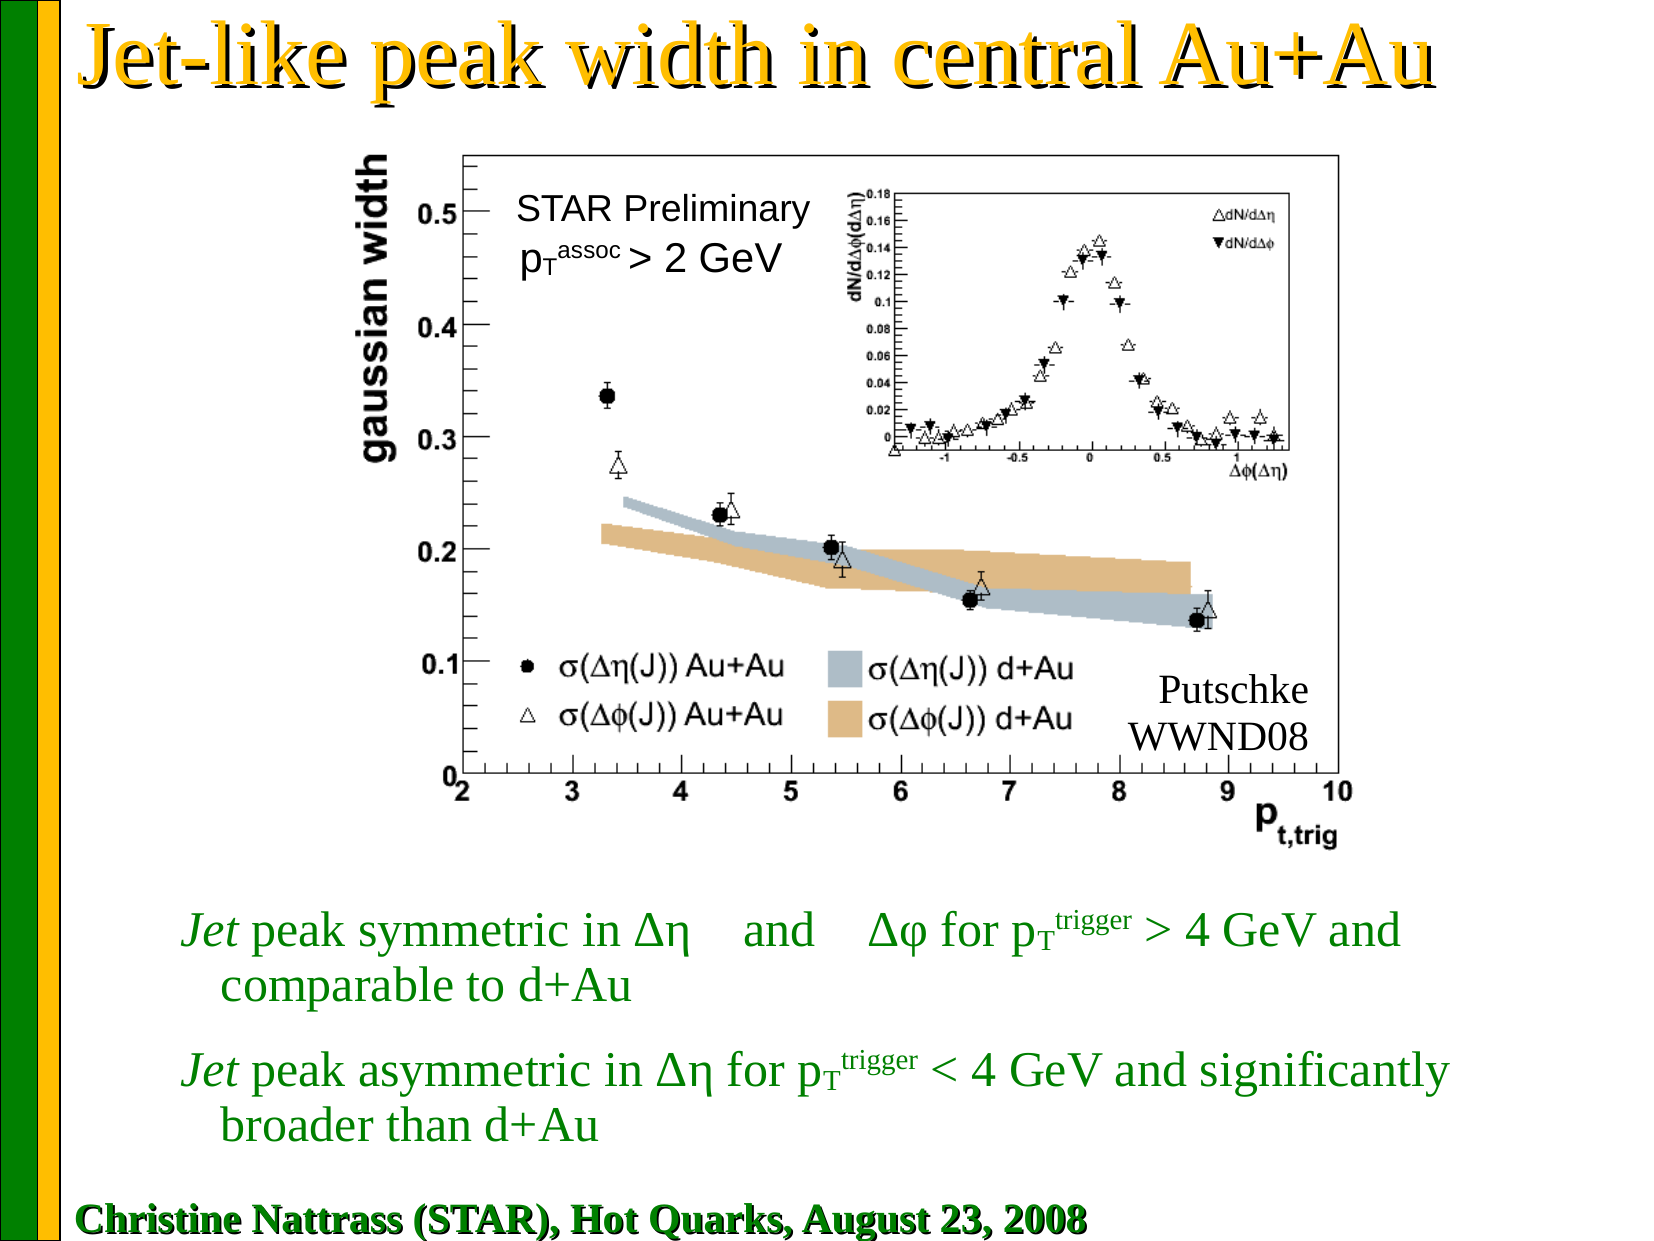

# Jet-like peak width in central Au+Au
STAR Preliminary
pTassoc > 2 GeV
Putschke WWND08
 Jet peak symmetric in Δη and Δφ for pTtrigger > 4 GeV and comparable to d+Au
 Jet peak asymmetric in Δη for pTtrigger < 4 GeV and significantly broader than d+Au